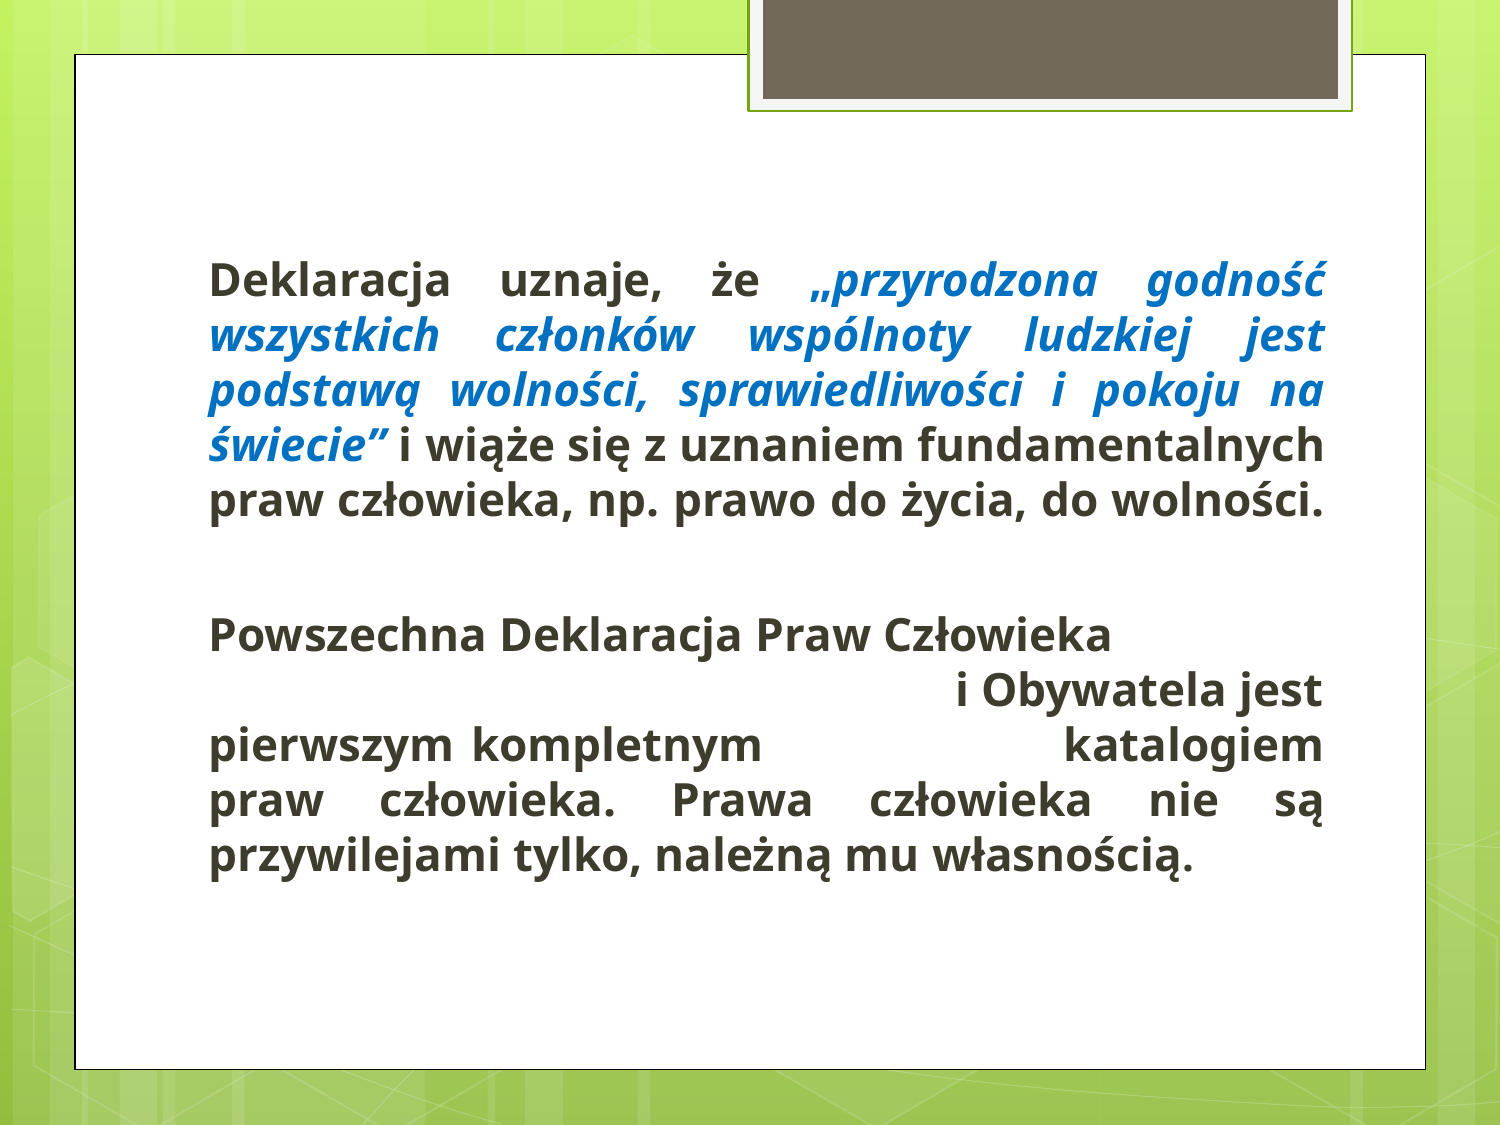

# Deklaracja uznaje, że „przyrodzona godność wszystkich członków wspólnoty ludzkiej jest podstawą wolności, sprawiedliwości i pokoju na świecie” i wiąże się z uznaniem fundamentalnych praw człowieka, np. prawo do życia, do wolności.
Powszechna Deklaracja Praw Człowieka i Obywatela jest pierwszym kompletnym katalogiem praw człowieka. Prawa człowieka nie są przywilejami tylko, należną mu własnością.